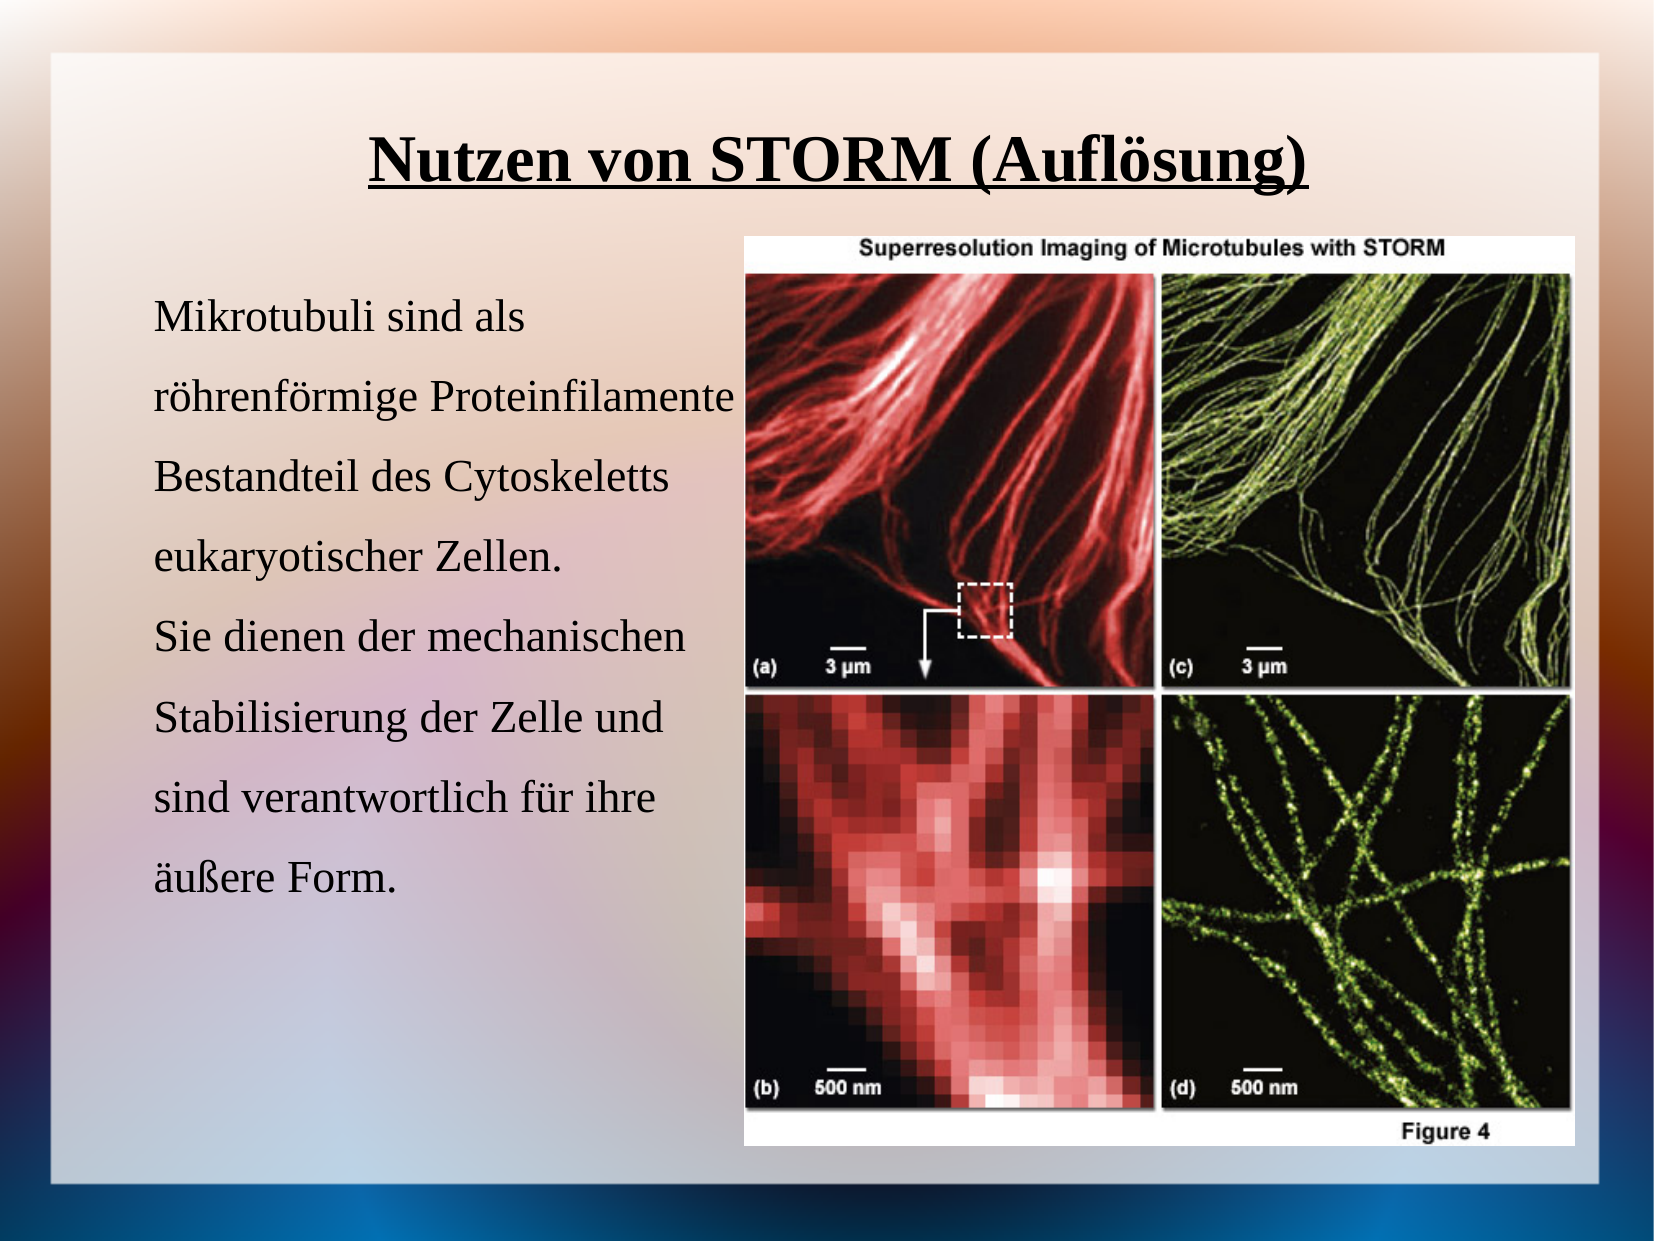

# Nutzen von STORM (Auflösung)
Mikrotubuli sind als
röhrenförmige Proteinfilamente
Bestandteil des Cytoskeletts
eukaryotischer Zellen.
Sie dienen der mechanischen
Stabilisierung der Zelle und
sind verantwortlich für ihre
äußere Form.